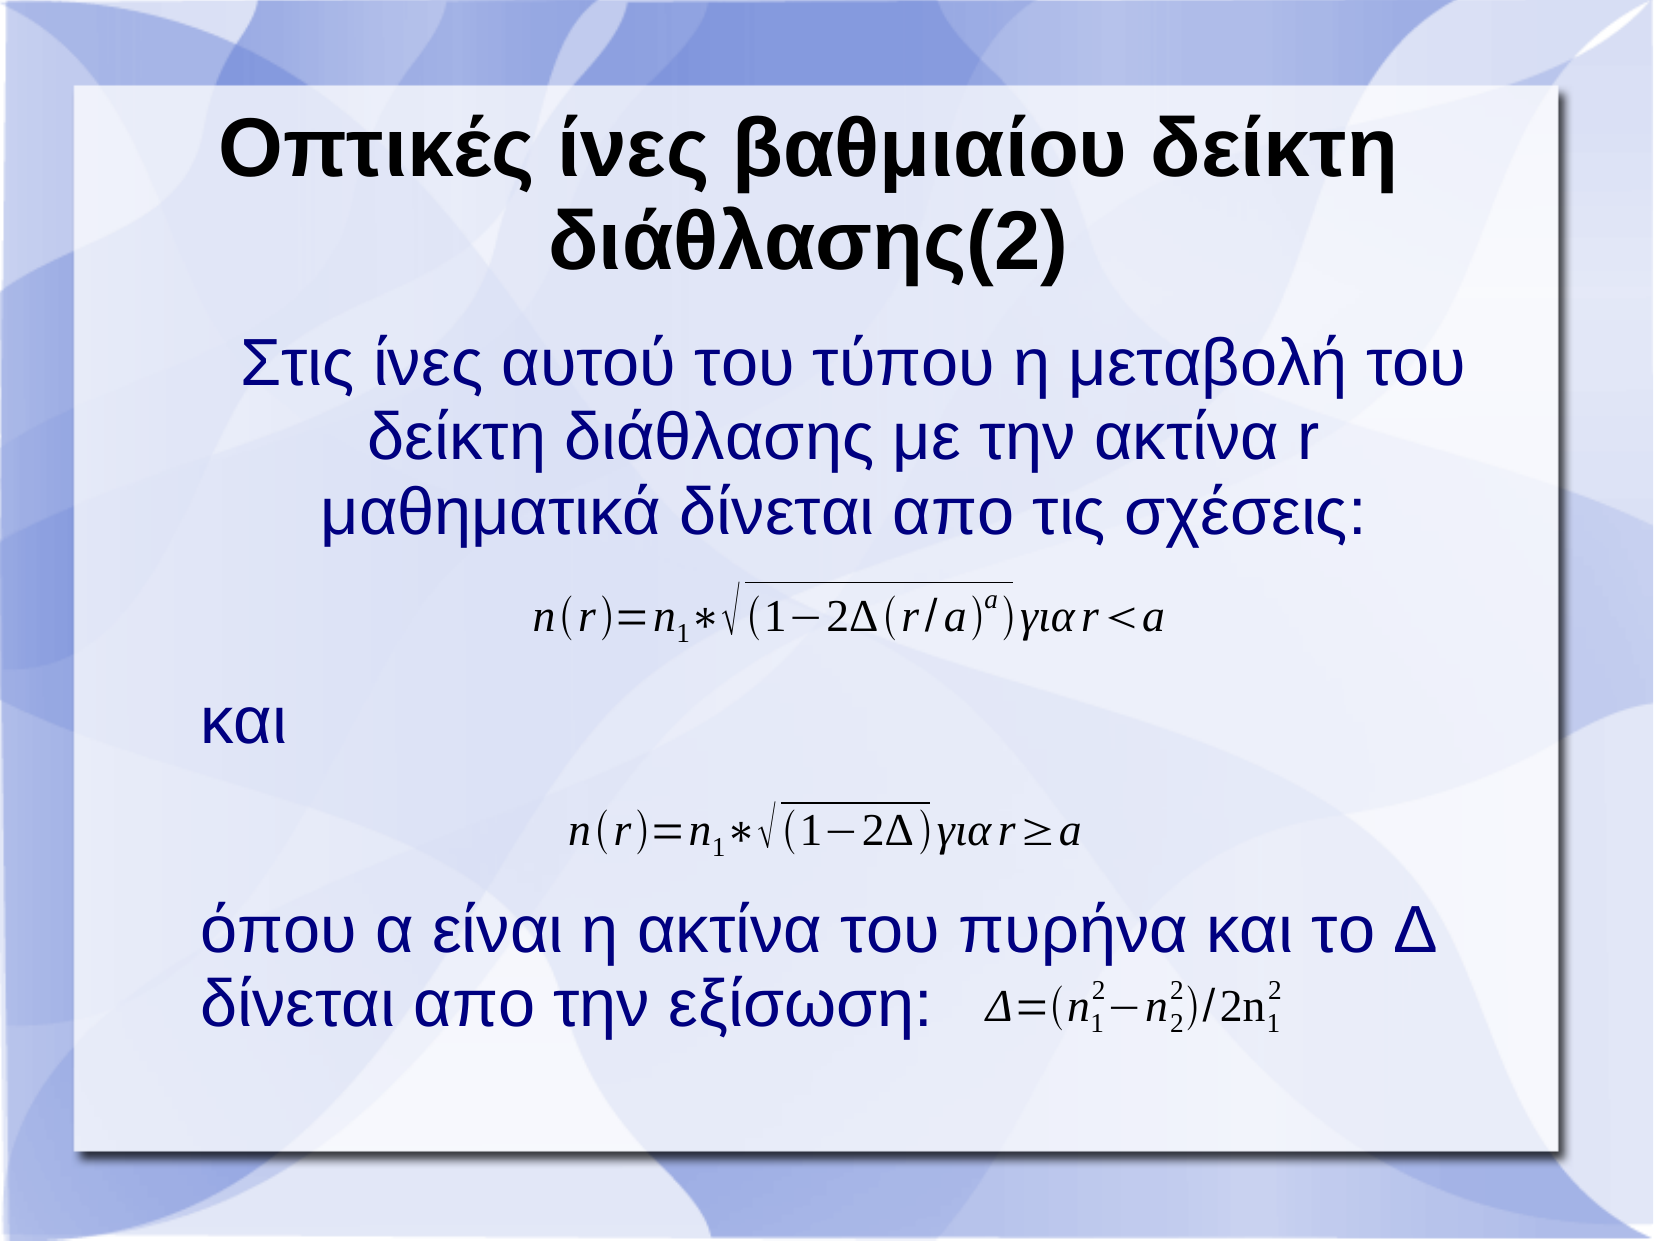

# Οπτικές ίνες βαθμιαίου δείκτη διάθλασης(2)
 Στις ίνες αυτού του τύπου η μεταβολή του δείκτη διάθλασης με την ακτίνα r μαθηματικά δίνεται απο τις σχέσεις:
και
όπου α είναι η ακτίνα του πυρήνα και το Δ δίνεται απο την εξίσωση: